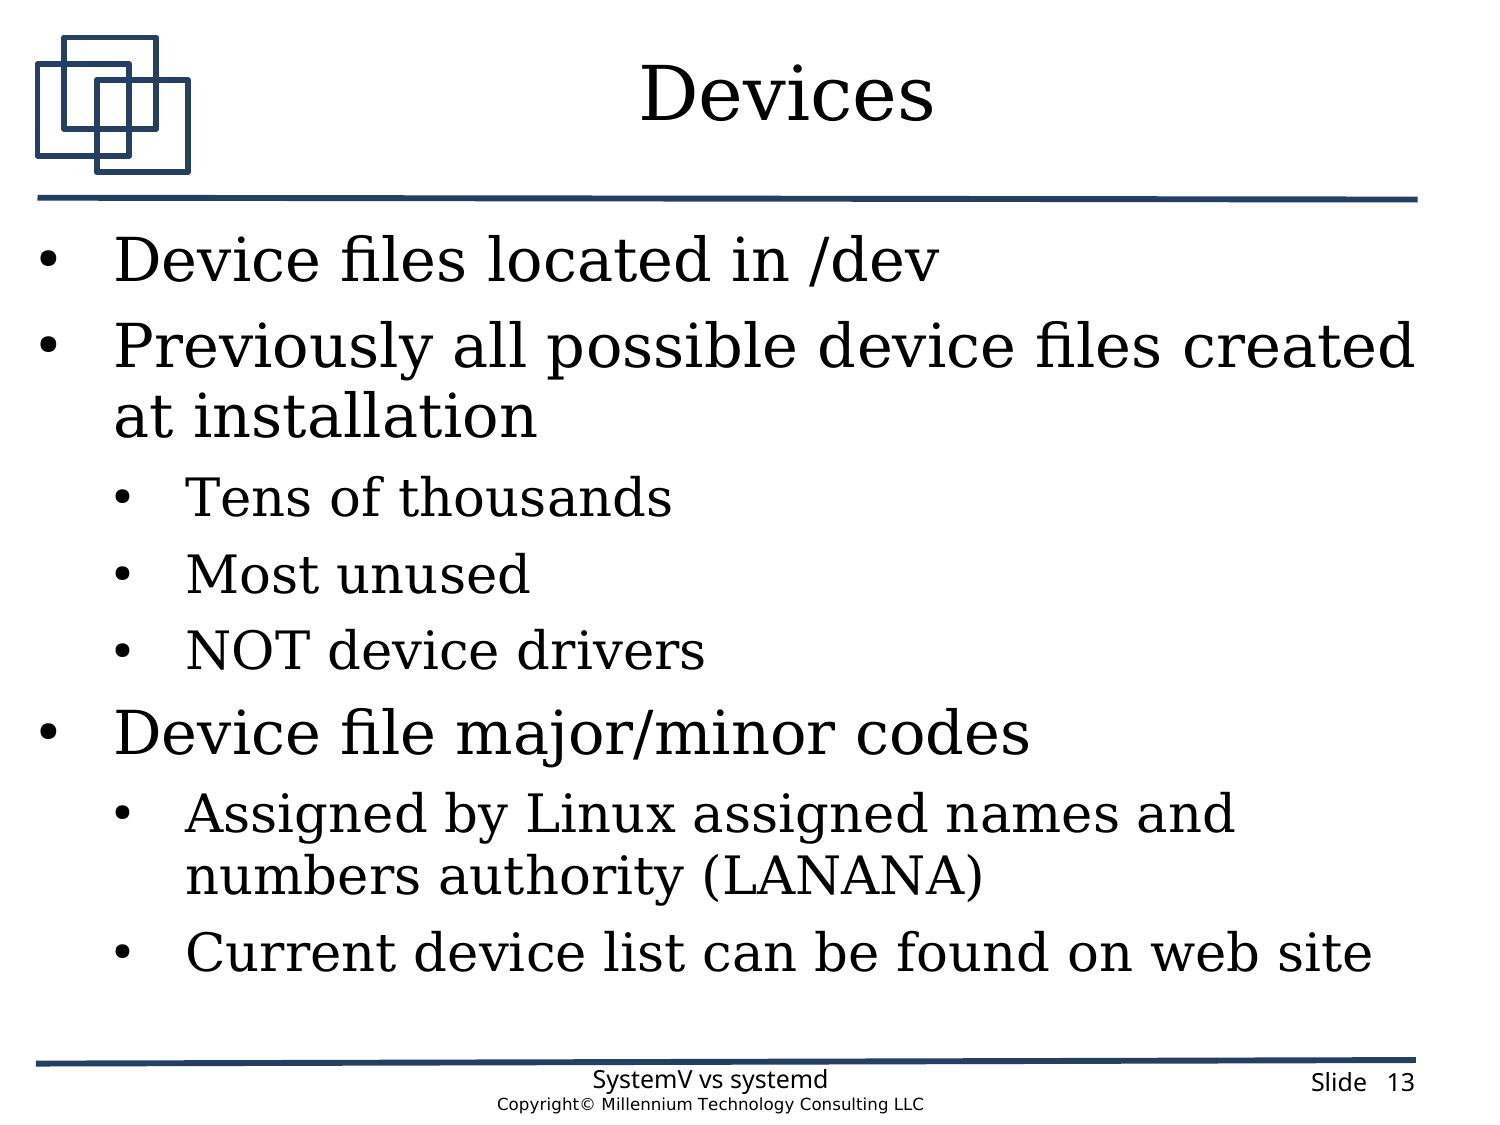

# Devices
Device files located in /dev
Previously all possible device files created at installation
Tens of thousands
Most unused
NOT device drivers
Device file major/minor codes
Assigned by Linux assigned names and numbers authority (LANANA)
Current device list can be found on web site